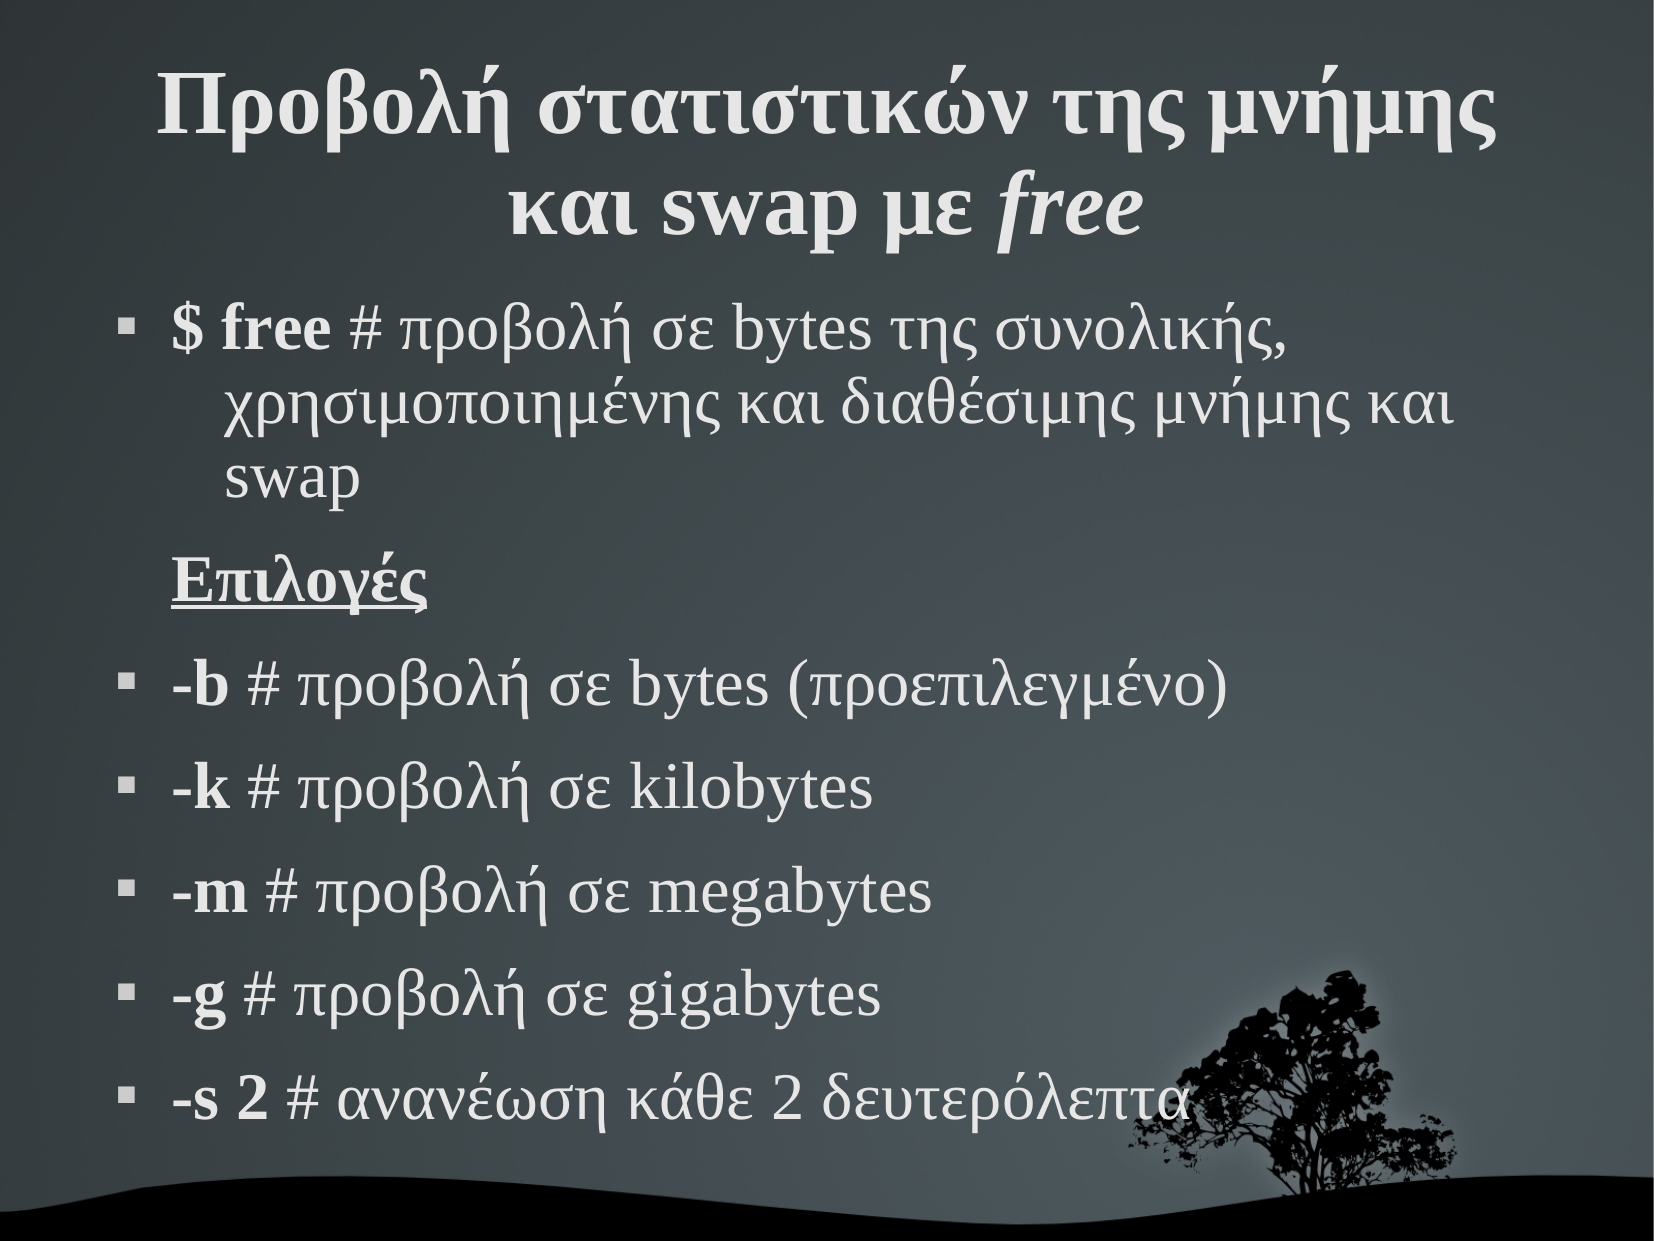

# Προβολή στατιστικών της μνήμης και swap με free
$ free # προβολή σε bytes της συνολικής, χρησιμοποιημένης και διαθέσιμης μνήμης και swap
Επιλογές
-b # προβολή σε bytes (προεπιλεγμένο)
-k # προβολή σε kilobytes
-m # προβολή σε megabytes
-g # προβολή σε gigabytes
-s 2 # ανανέωση κάθε 2 δευτερόλεπτα